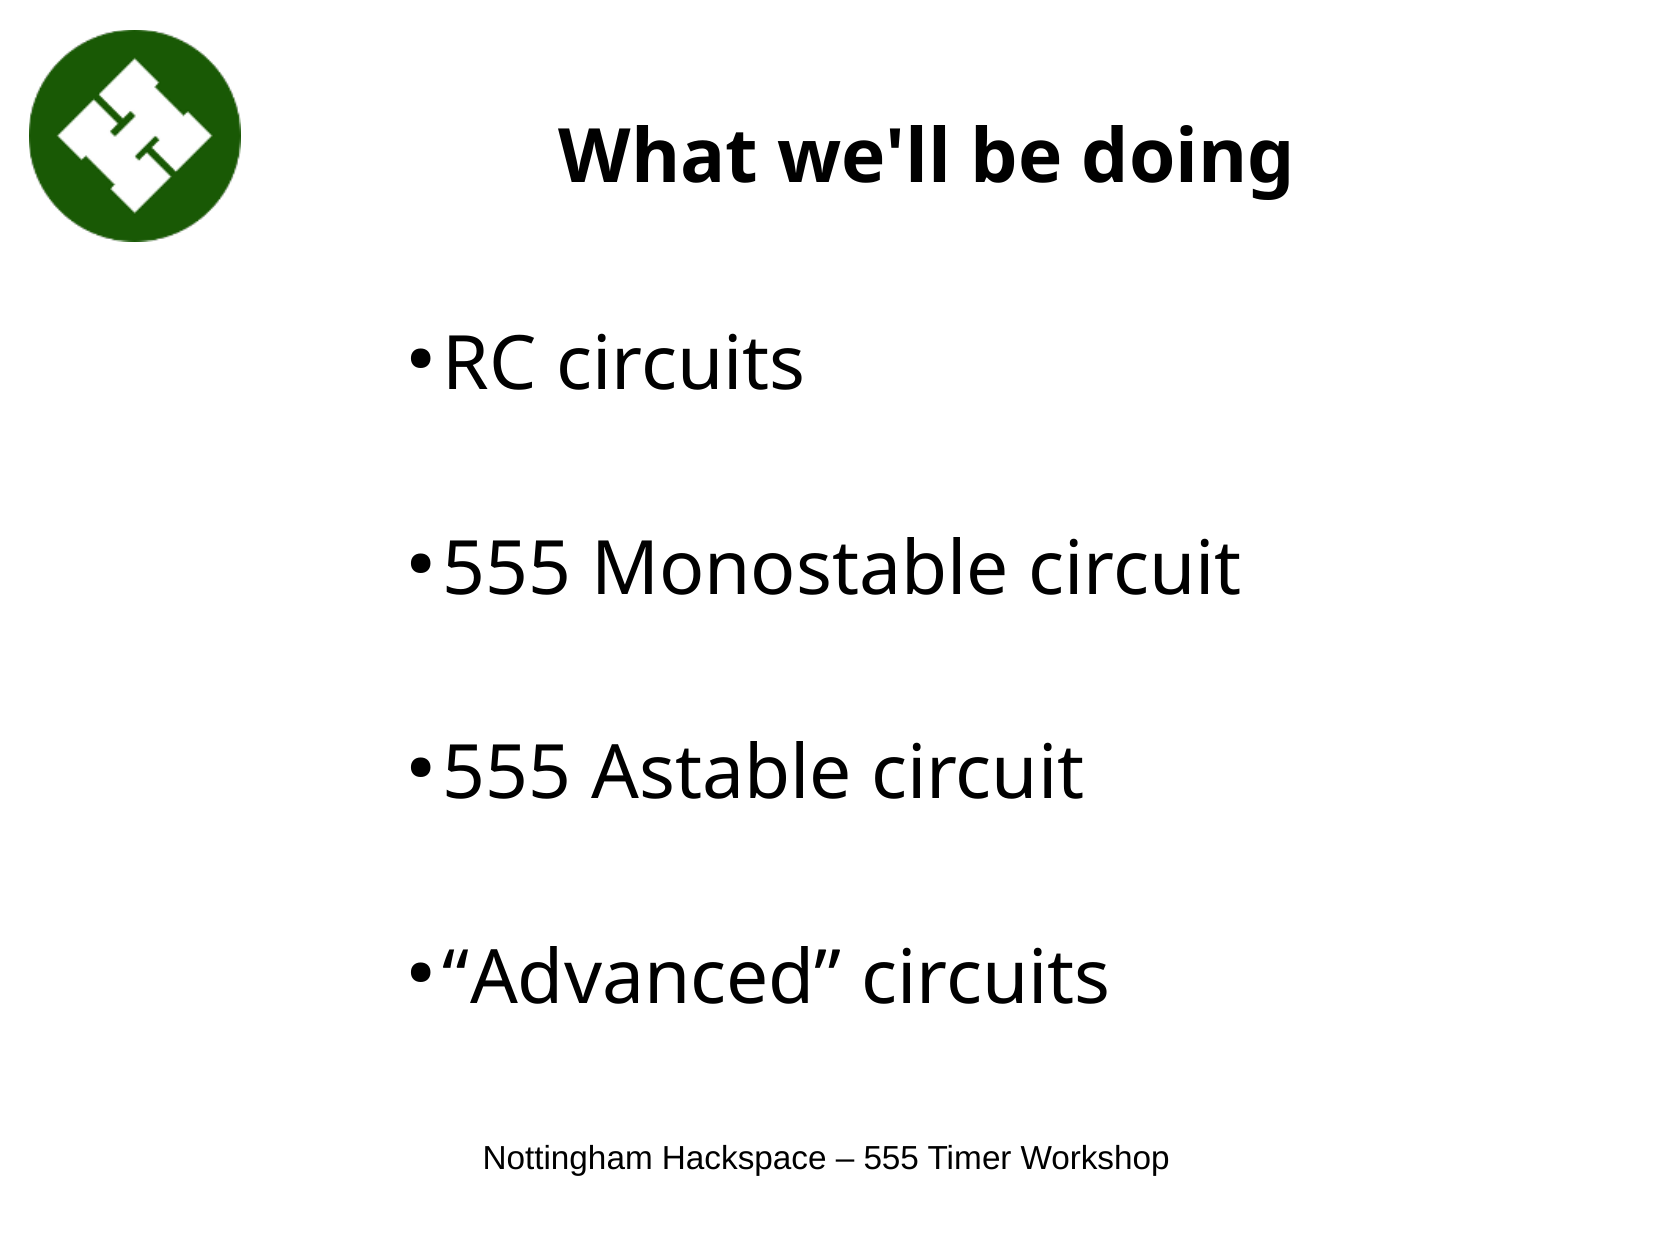

# What we'll be doing
RC circuits
555 Monostable circuit
555 Astable circuit
“Advanced” circuits
Nottinghack Elecronics - 555 Timer